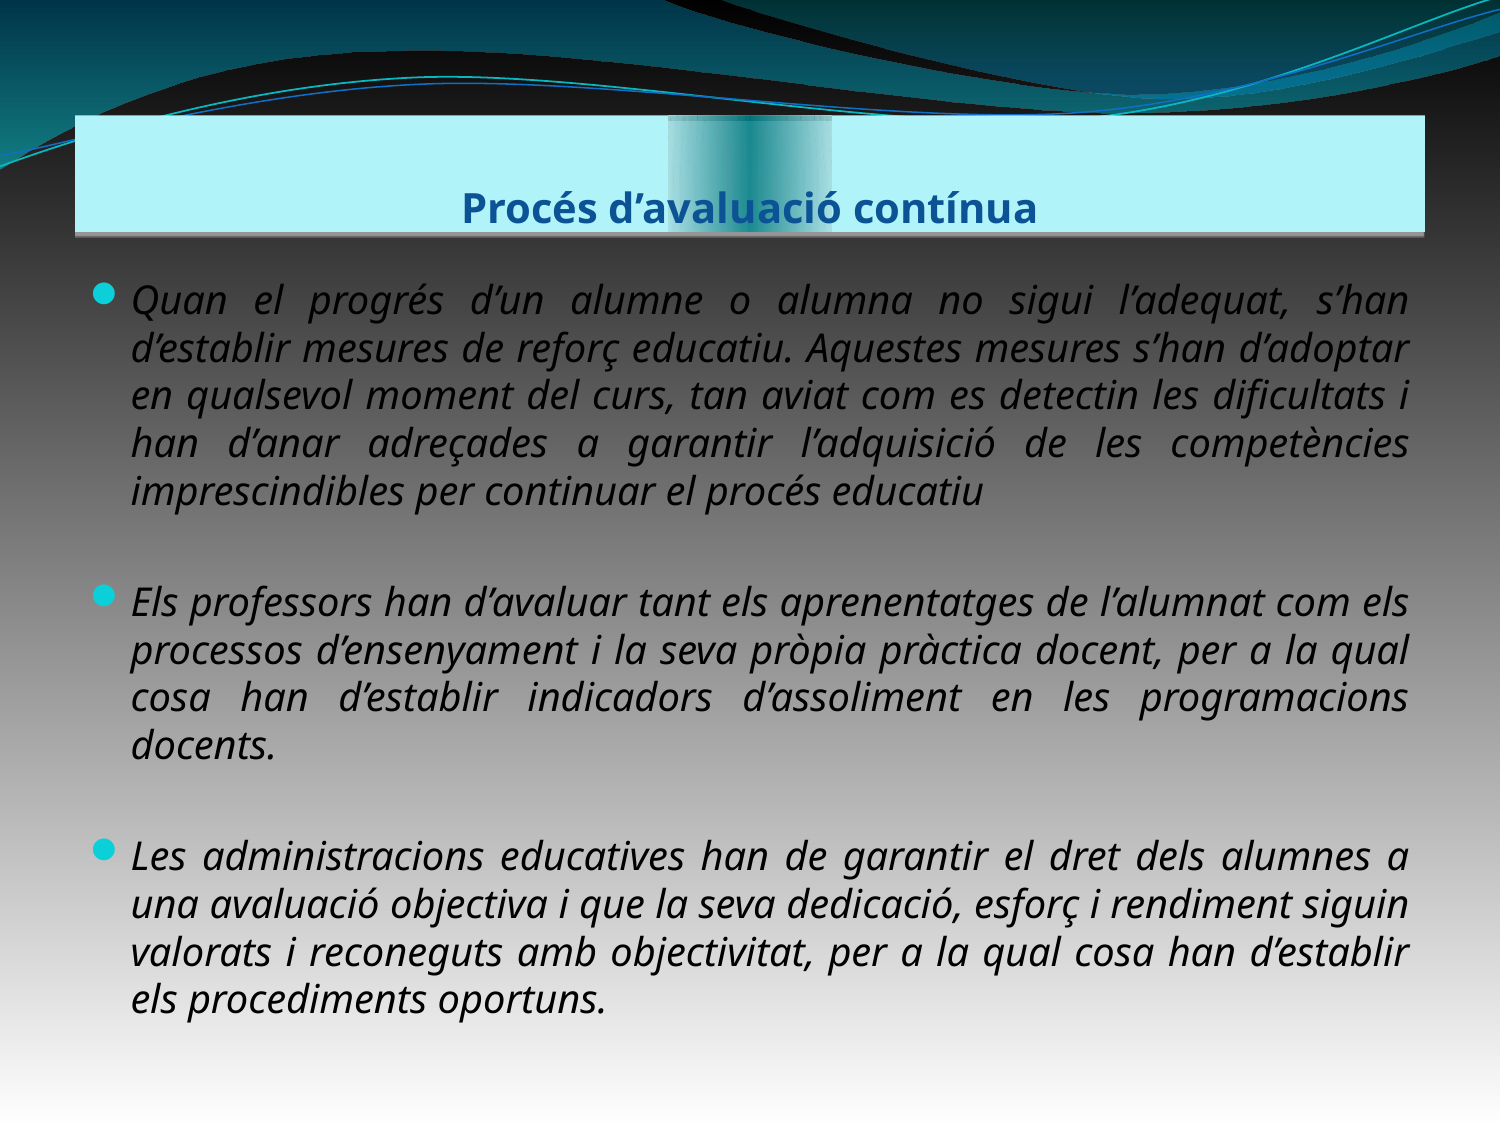

# Procés d’avaluació contínua
Quan el progrés d’un alumne o alumna no sigui l’adequat, s’han d’establir mesures de reforç educatiu. Aquestes mesures s’han d’adoptar en qualsevol moment del curs, tan aviat com es detectin les dificultats i han d’anar adreçades a garantir l’adquisició de les competències imprescindibles per continuar el procés educatiu
Els professors han d’avaluar tant els aprenentatges de l’alumnat com els processos d’ensenyament i la seva pròpia pràctica docent, per a la qual cosa han d’establir indicadors d’assoliment en les programacions docents.
Les administracions educatives han de garantir el dret dels alumnes a una avaluació objectiva i que la seva dedicació, esforç i rendiment siguin valorats i reconeguts amb objectivitat, per a la qual cosa han d’establir els procediments oportuns.